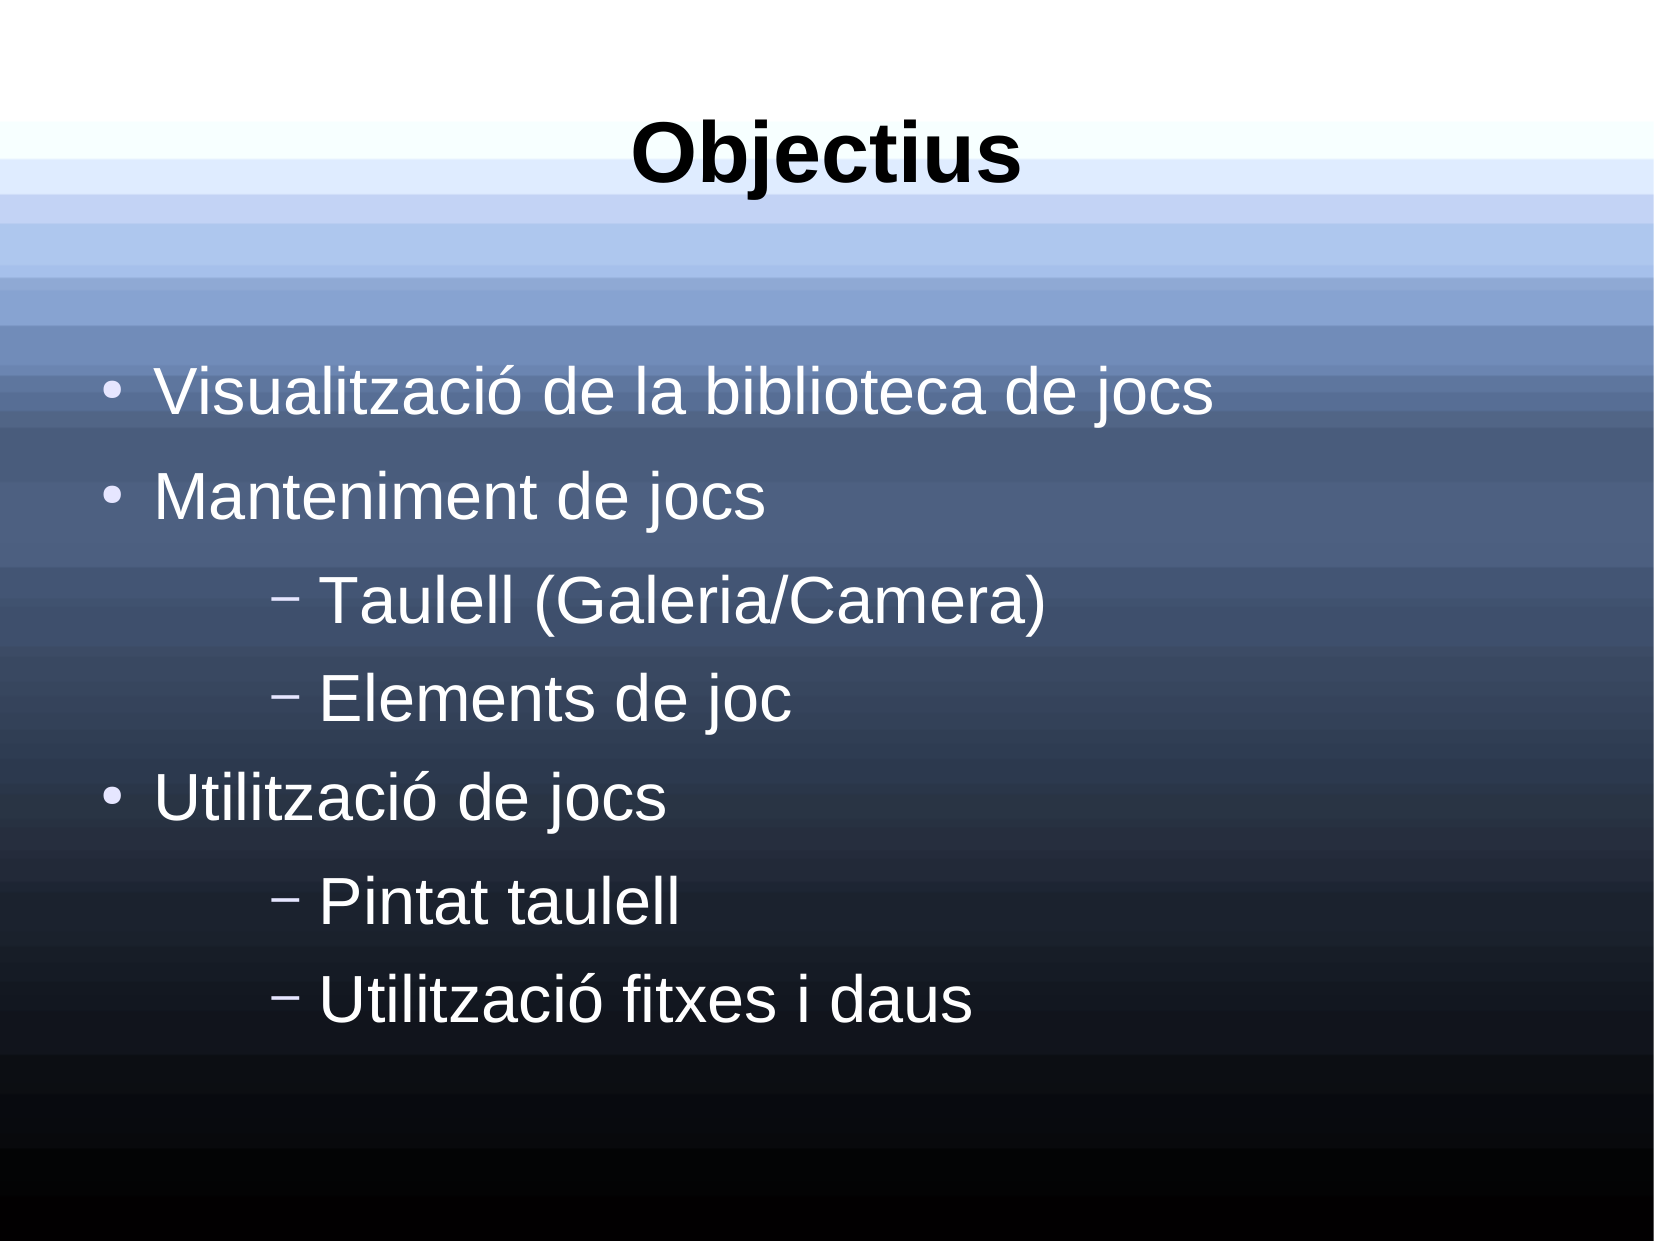

# Objectius
Visualització de la biblioteca de jocs
Manteniment de jocs
Taulell (Galeria/Camera)
Elements de joc
Utilització de jocs
Pintat taulell
Utilització fitxes i daus